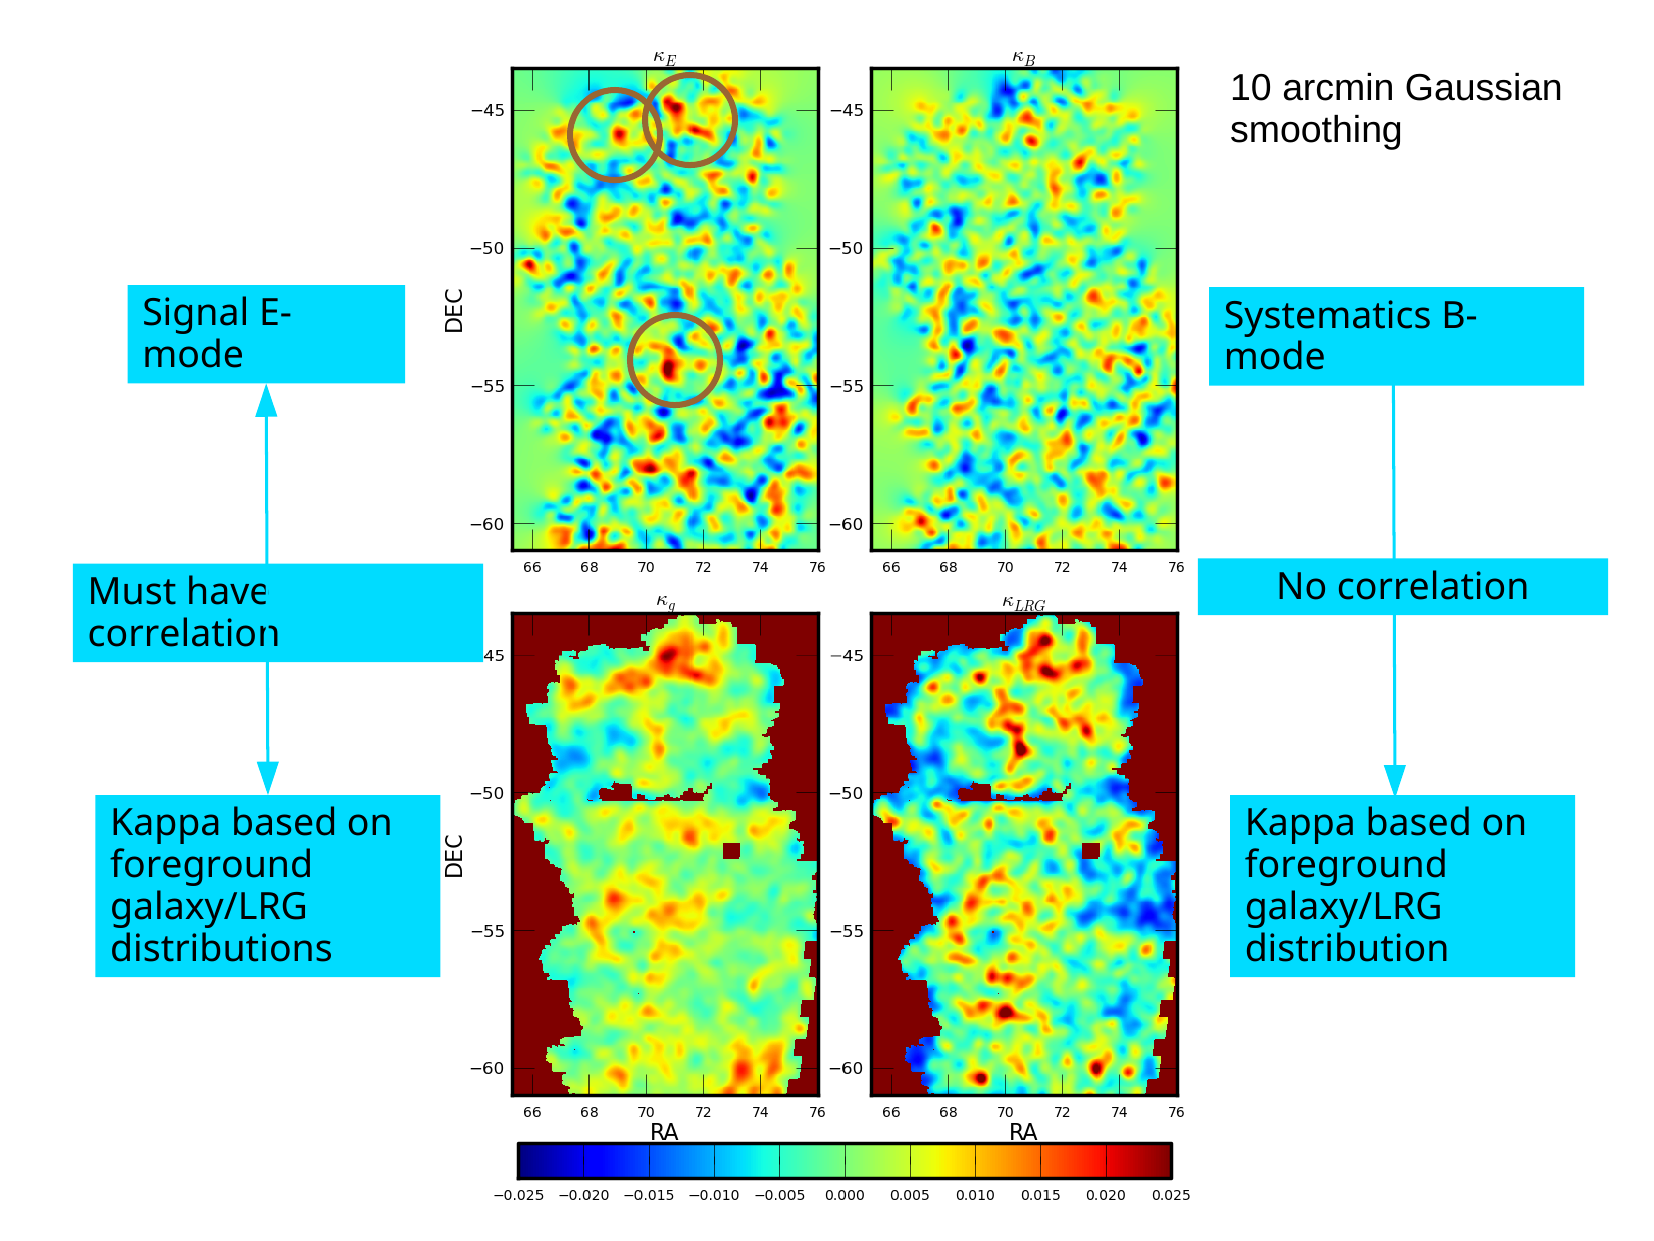

10 arcmin Gaussian smoothing
Signal E-mode
Must have correlation
Kappa based on foreground galaxy/LRG distributions
Systematics B-mode
No correlation
Kappa based on foreground galaxy/LRG distribution